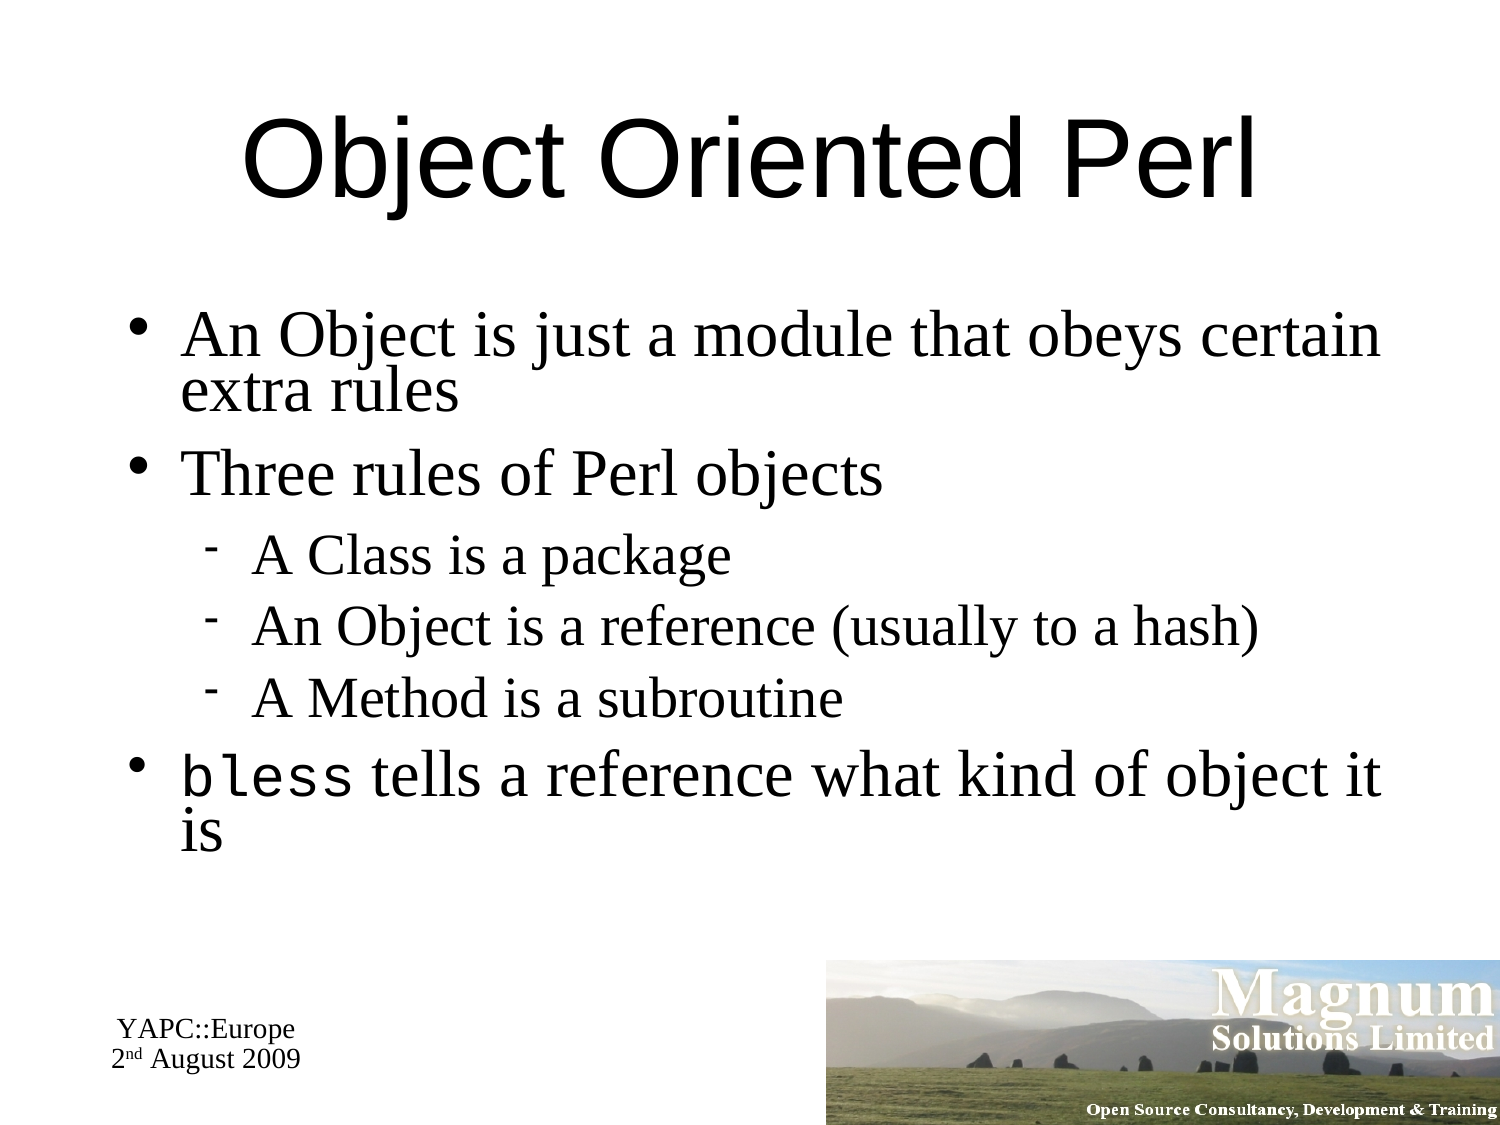

# Object Oriented Perl
An Object is just a module that obeys certain extra rules
Three rules of Perl objects
A Class is a package
An Object is a reference (usually to a hash)
A Method is a subroutine
bless tells a reference what kind of object it is
71